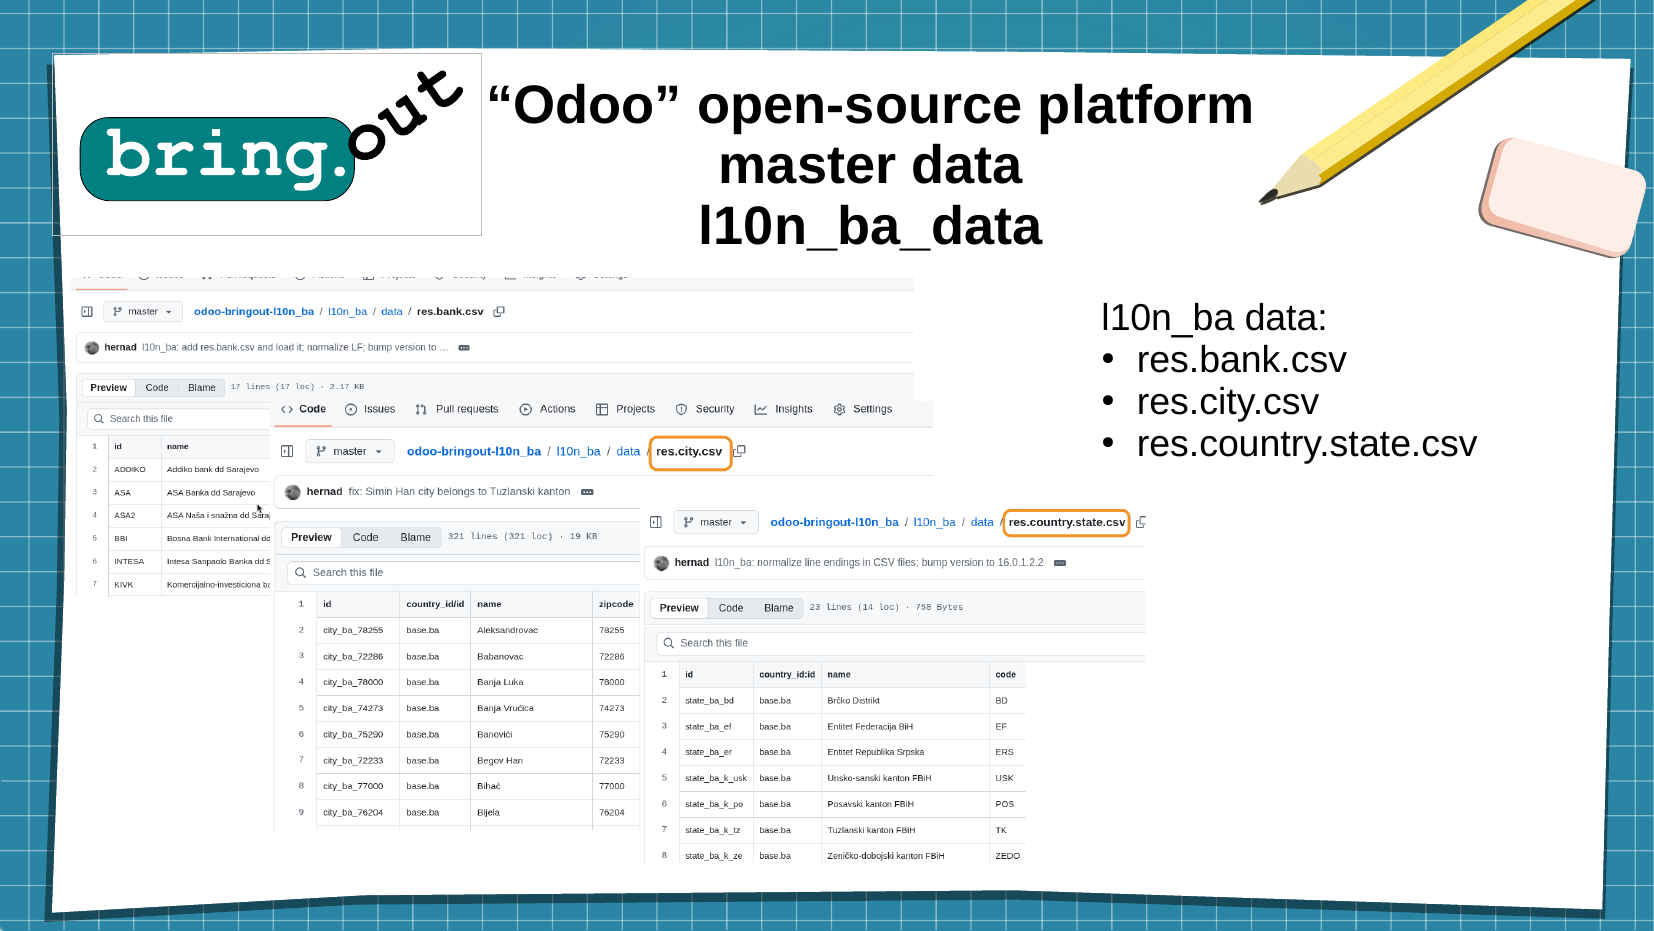

# “Odoo” open-source platform master data l10n_ba_data
l10n_ba data:
res.bank.csv
res.city.csv
res.country.state.csv